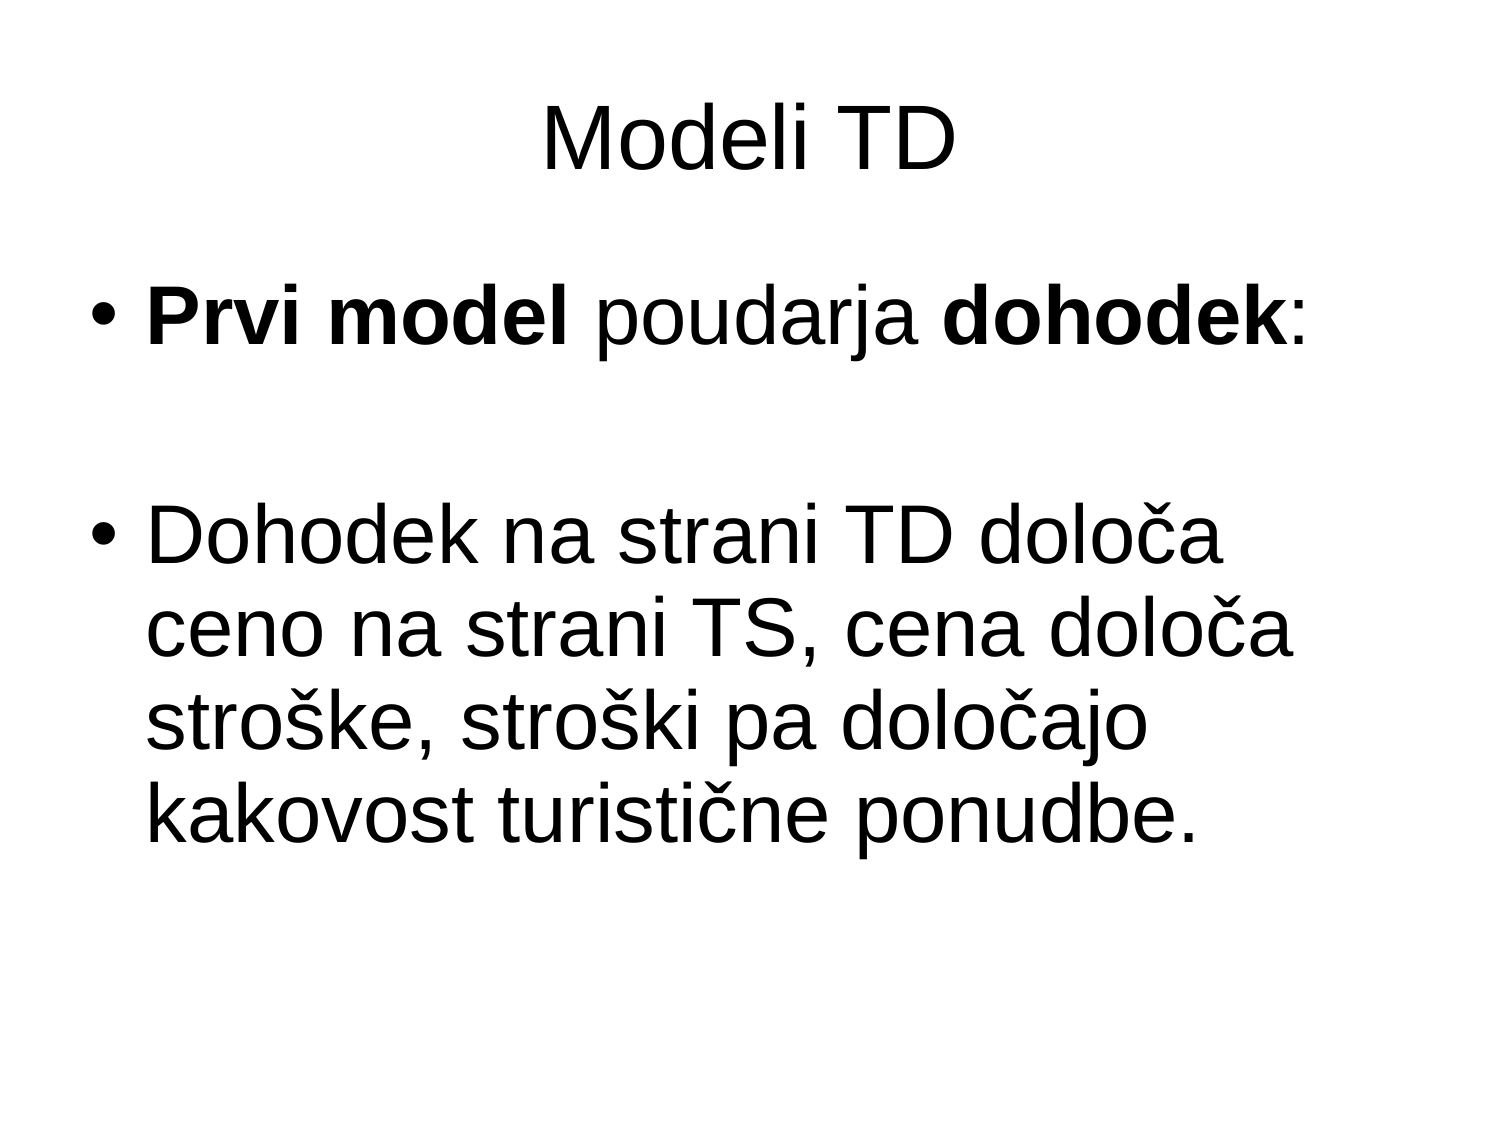

# Modeli TD
Prvi model poudarja dohodek:
Dohodek na strani TD določa ceno na strani TS, cena določa stroške, stroški pa določajo kakovost turistične ponudbe.